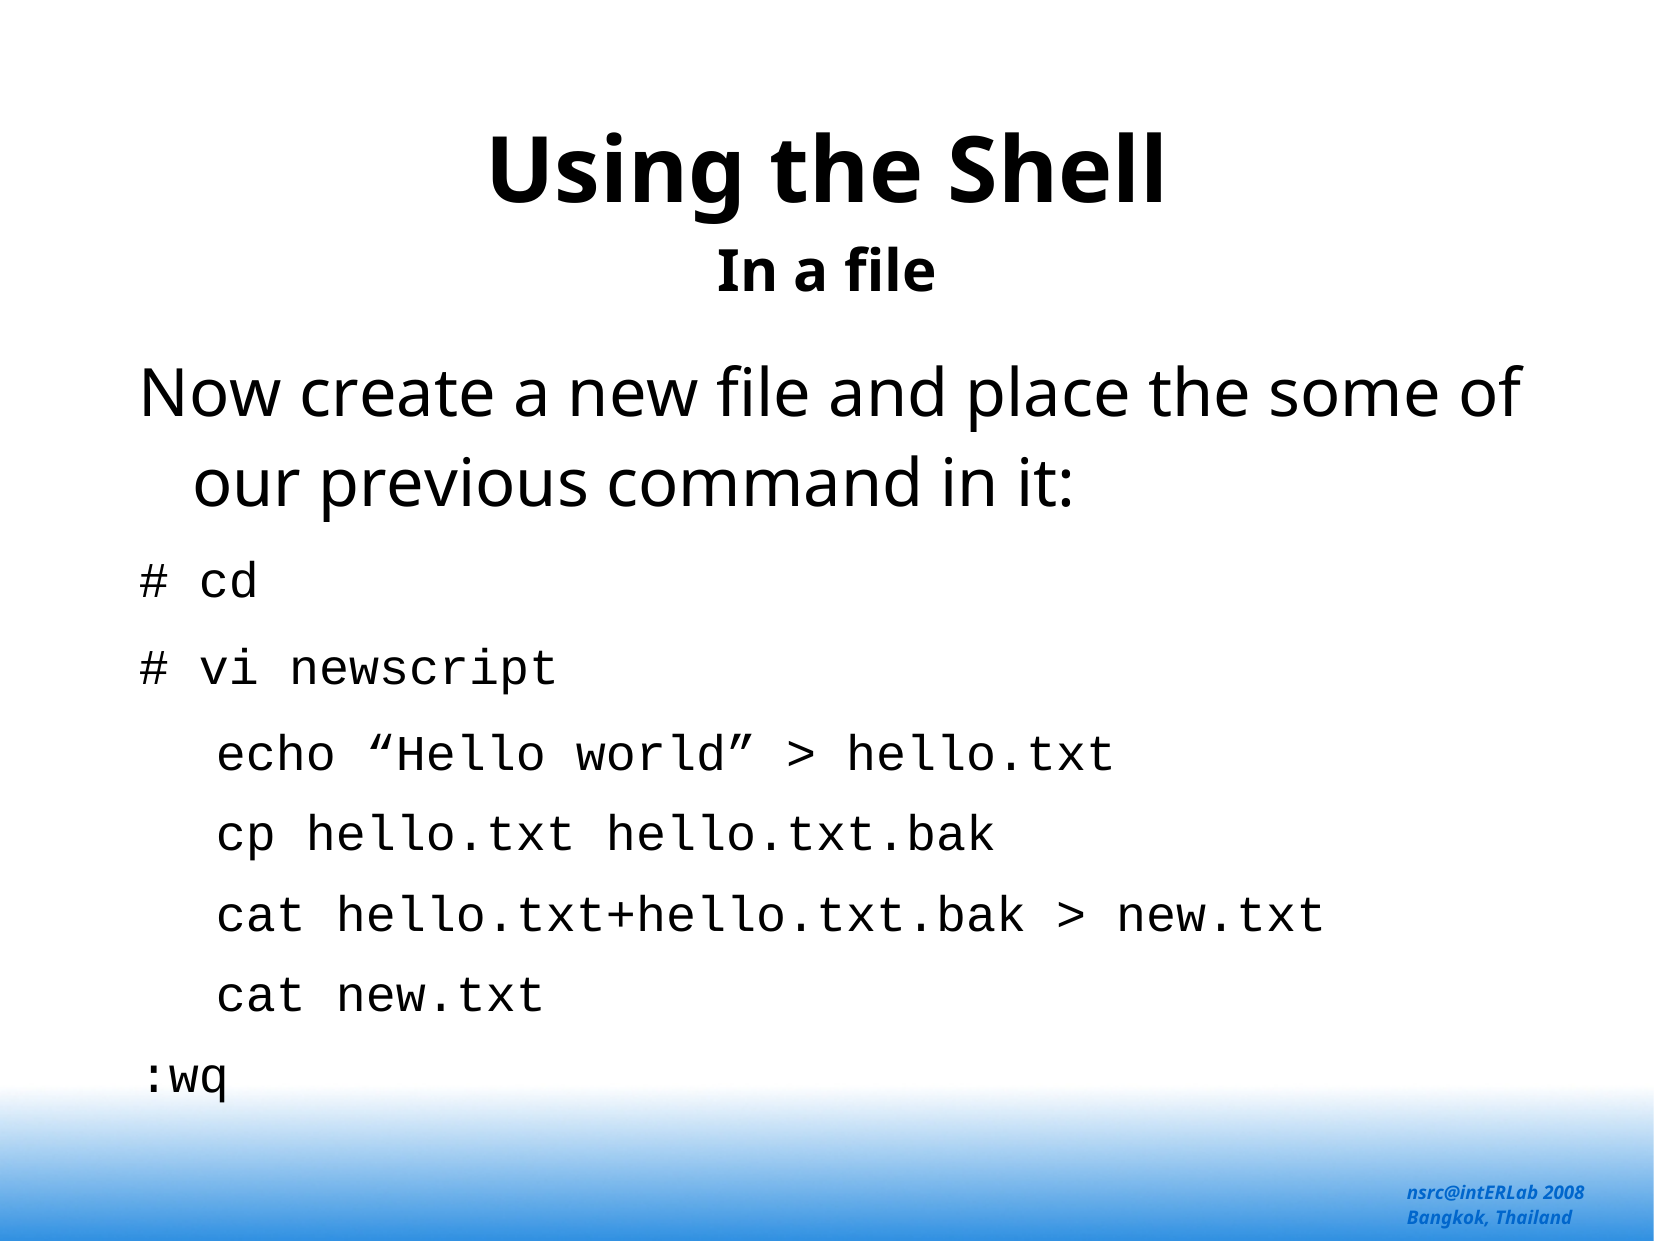

# Using the Shell In a file
Now create a new file and place the some of our previous command in it:
# cd
# vi newscript
echo “Hello world” > hello.txt
cp hello.txt hello.txt.bak
cat hello.txt+hello.txt.bak > new.txt
cat new.txt
:wq